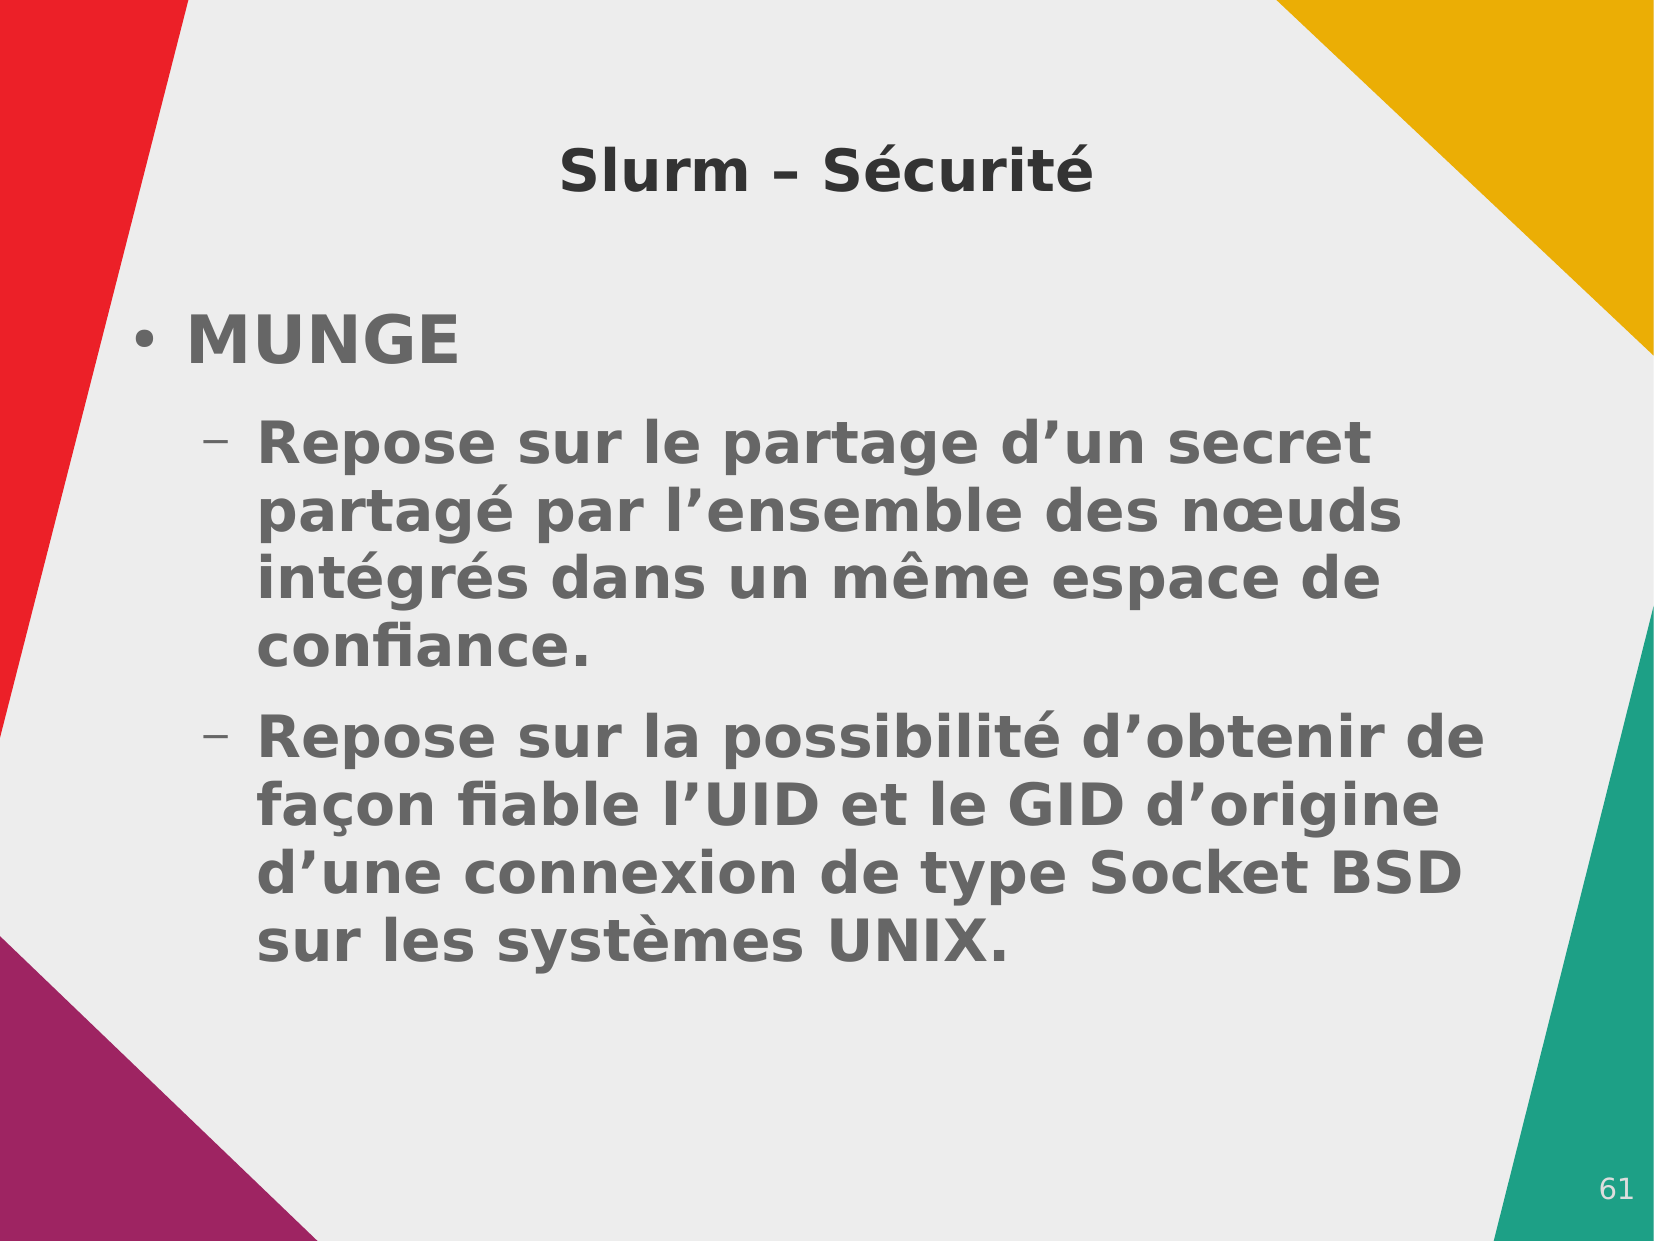

# Slurm – Sécurité
MUNGE
Repose sur le partage d’un secret partagé par l’ensemble des nœuds intégrés dans un même espace de confiance.
Repose sur la possibilité d’obtenir de façon fiable l’UID et le GID d’origine d’une connexion de type Socket BSD sur les systèmes UNIX.
61